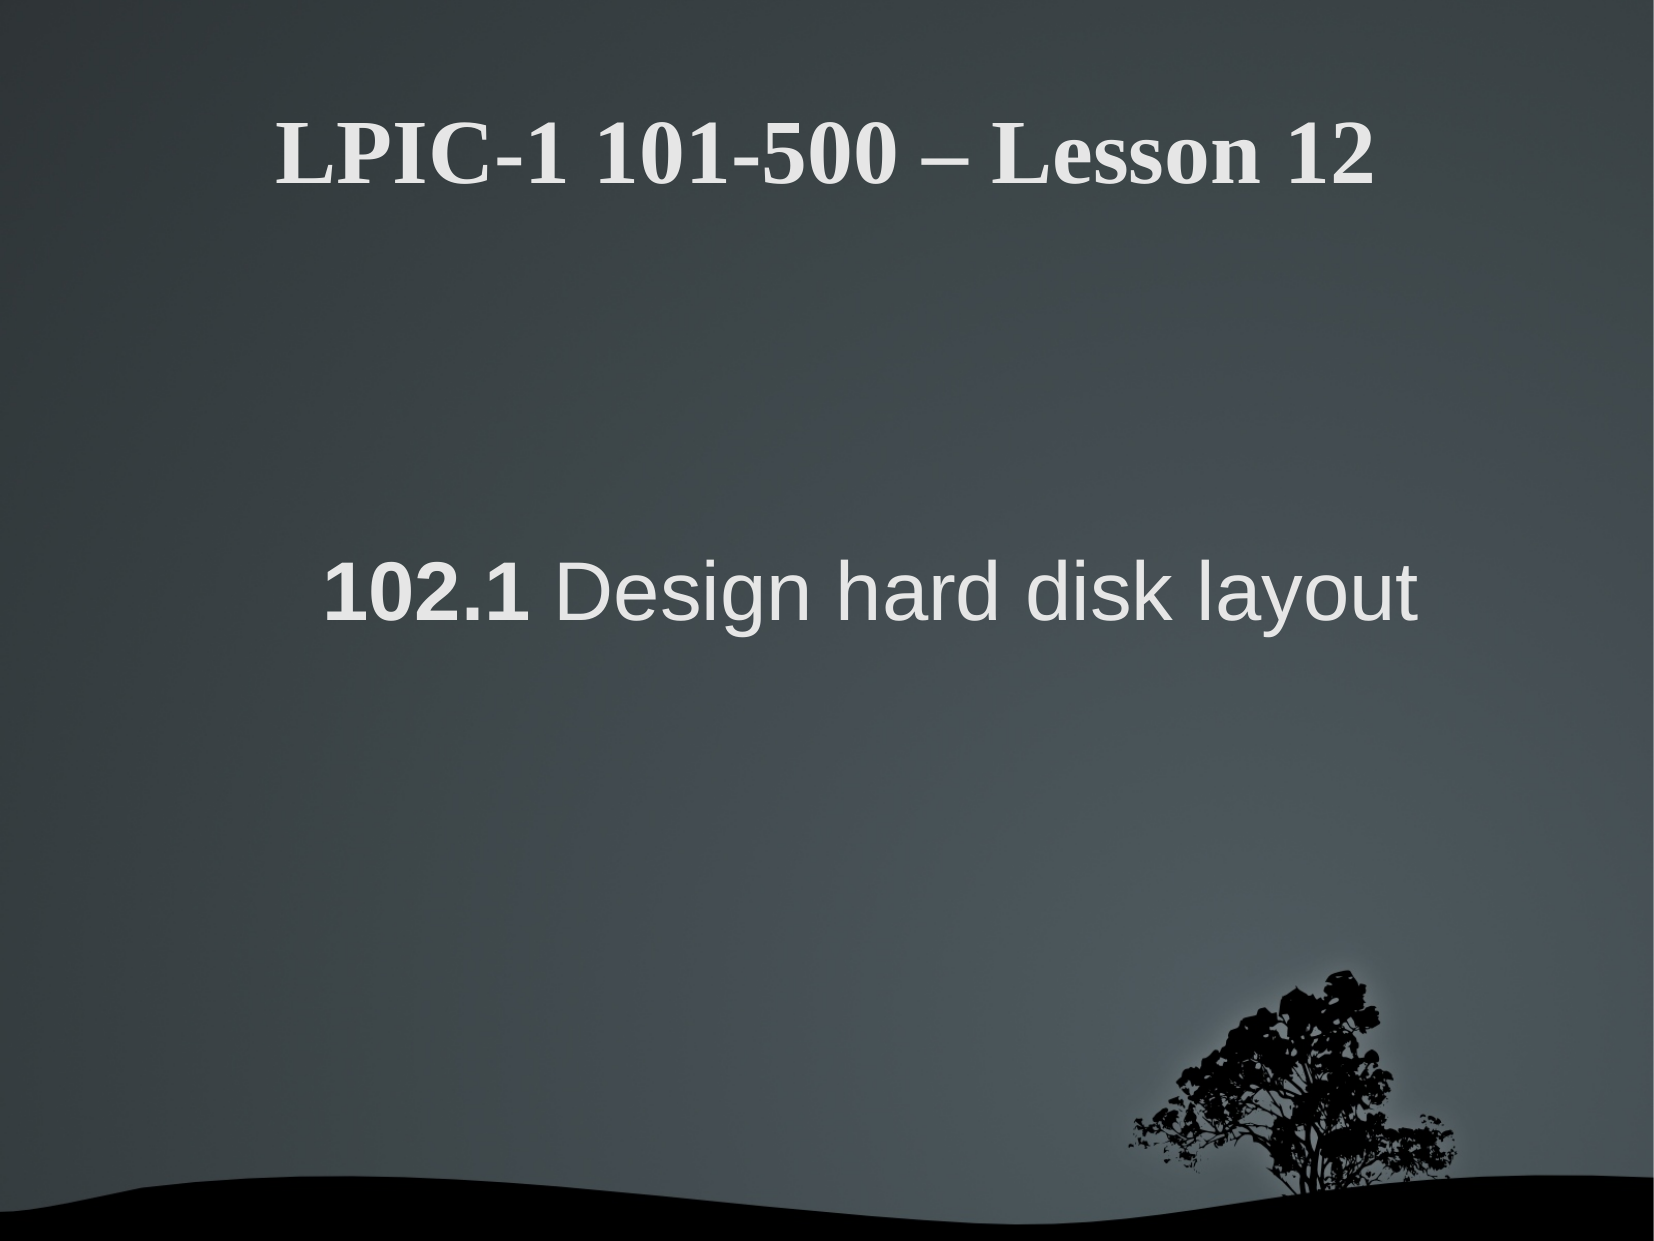

# LPIC-1 101-500 – Lesson 12
102.1 Design hard disk layout